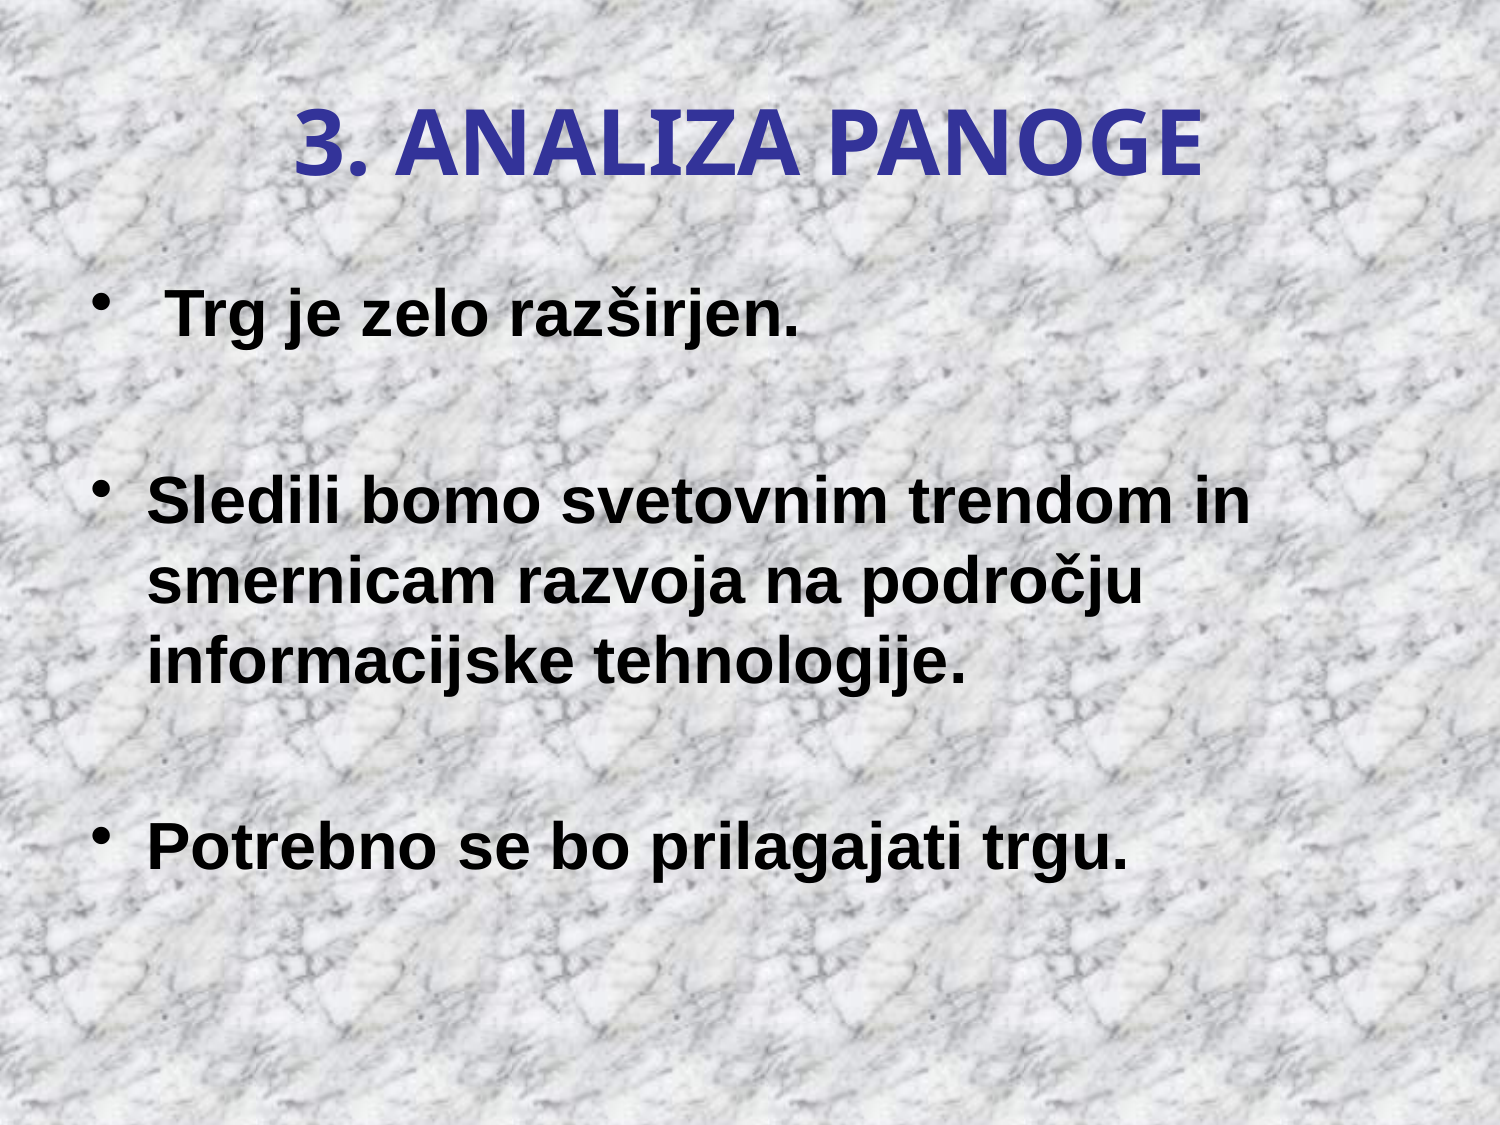

# 3. ANALIZA PANOGE
 Trg je zelo razširjen.
Sledili bomo svetovnim trendom in smernicam razvoja na področju informacijske tehnologije.
Potrebno se bo prilagajati trgu.